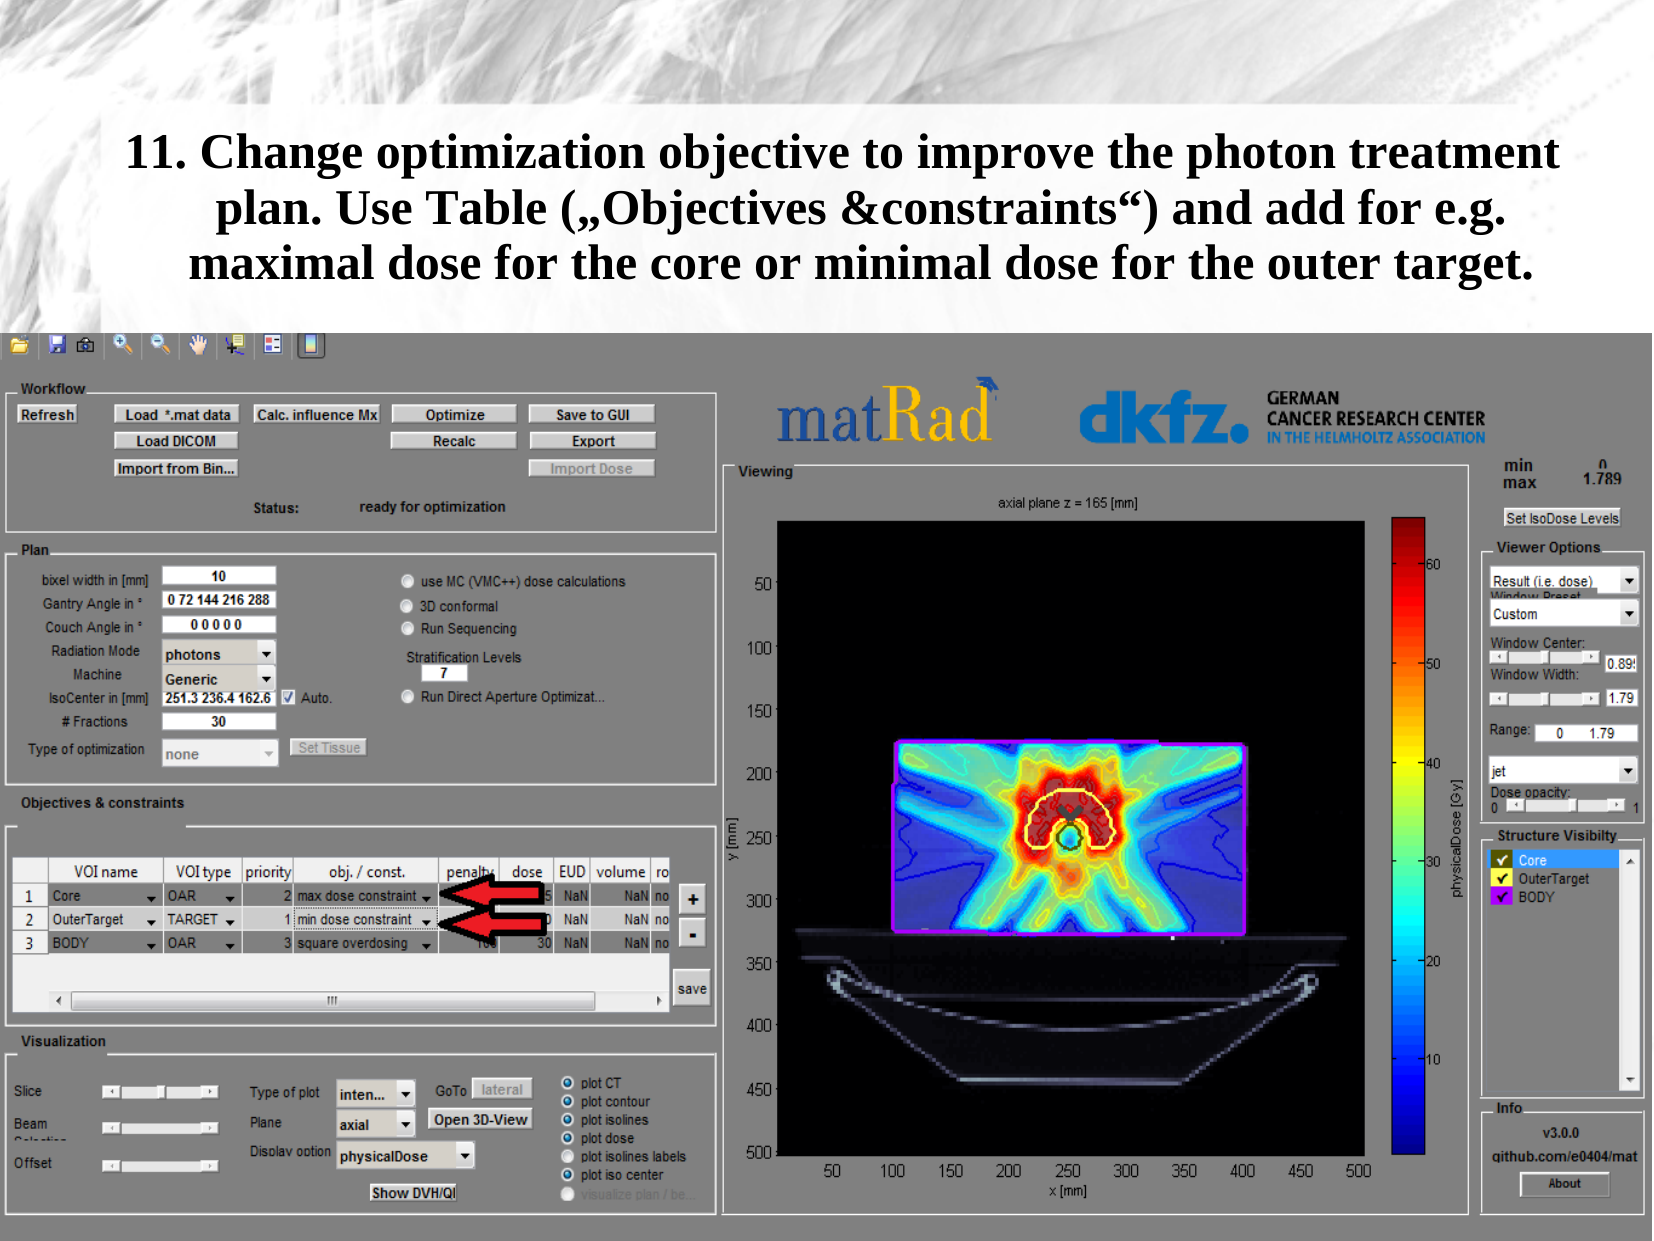

# 11. Change optimization objective to improve the photon treatment plan. Use Table („Objectives &constraints“) and add for e.g. maximal dose for the core or minimal dose for the outer target.